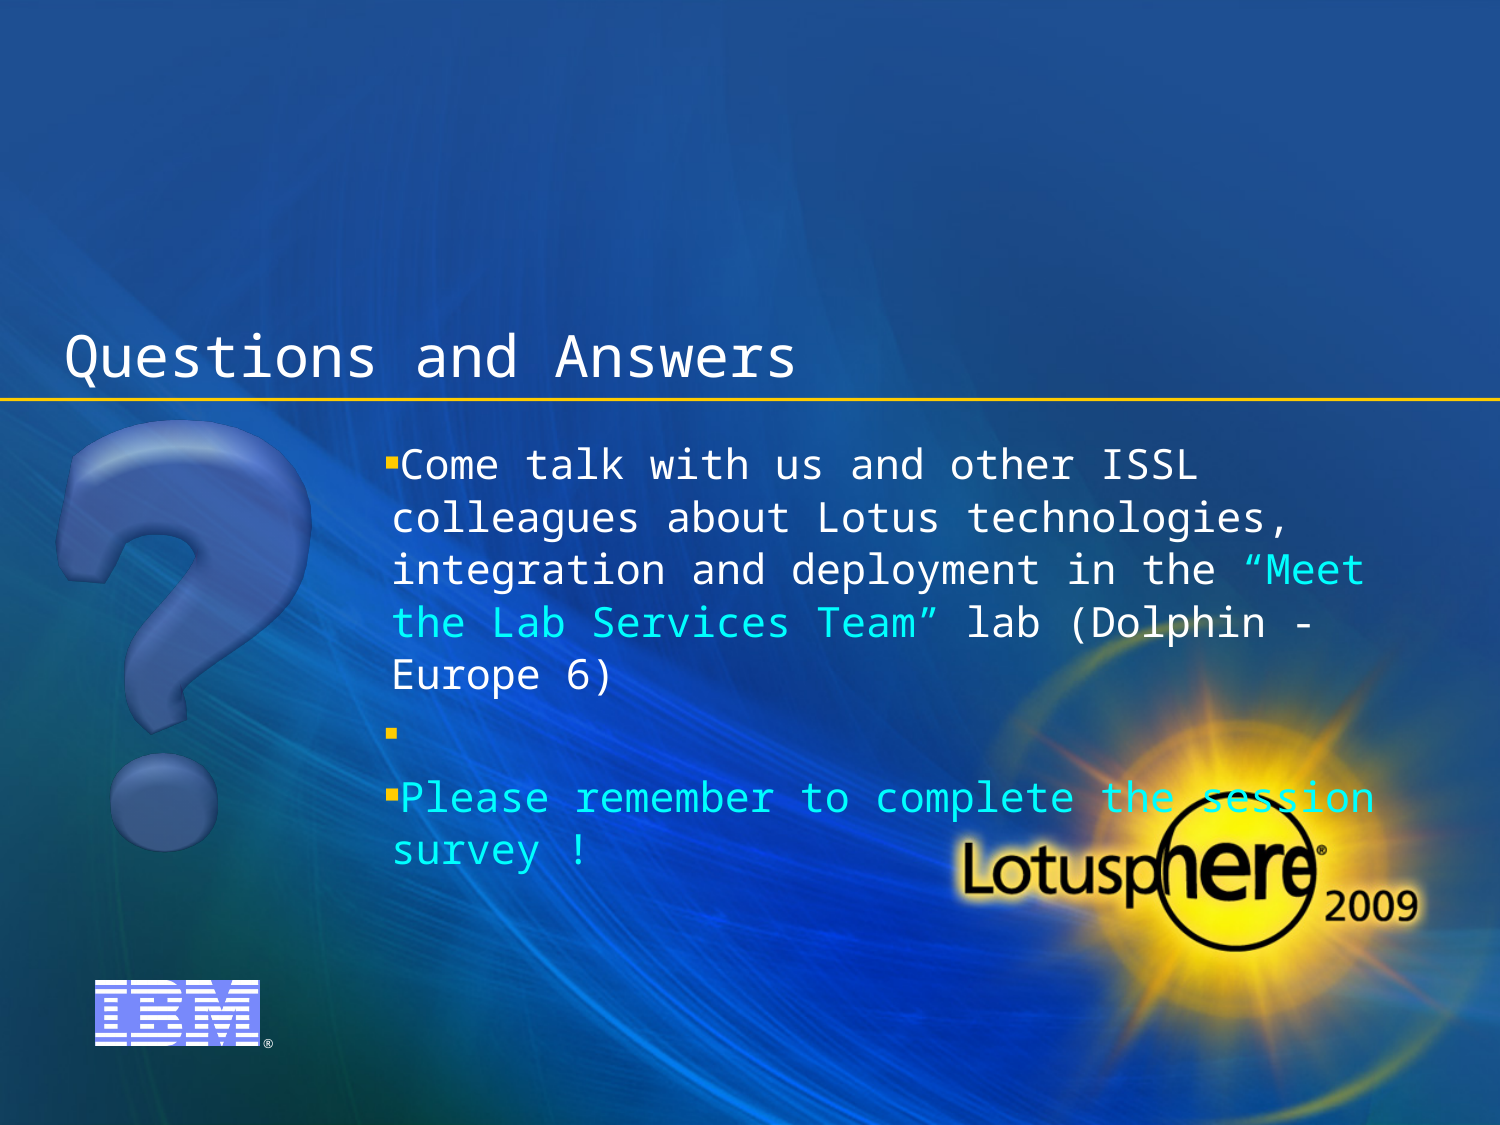

# Questions and Answers
Come talk with us and other ISSL colleagues about Lotus technologies, integration and deployment in the “Meet the Lab Services Team” lab (Dolphin - Europe 6)
Please remember to complete the session survey !